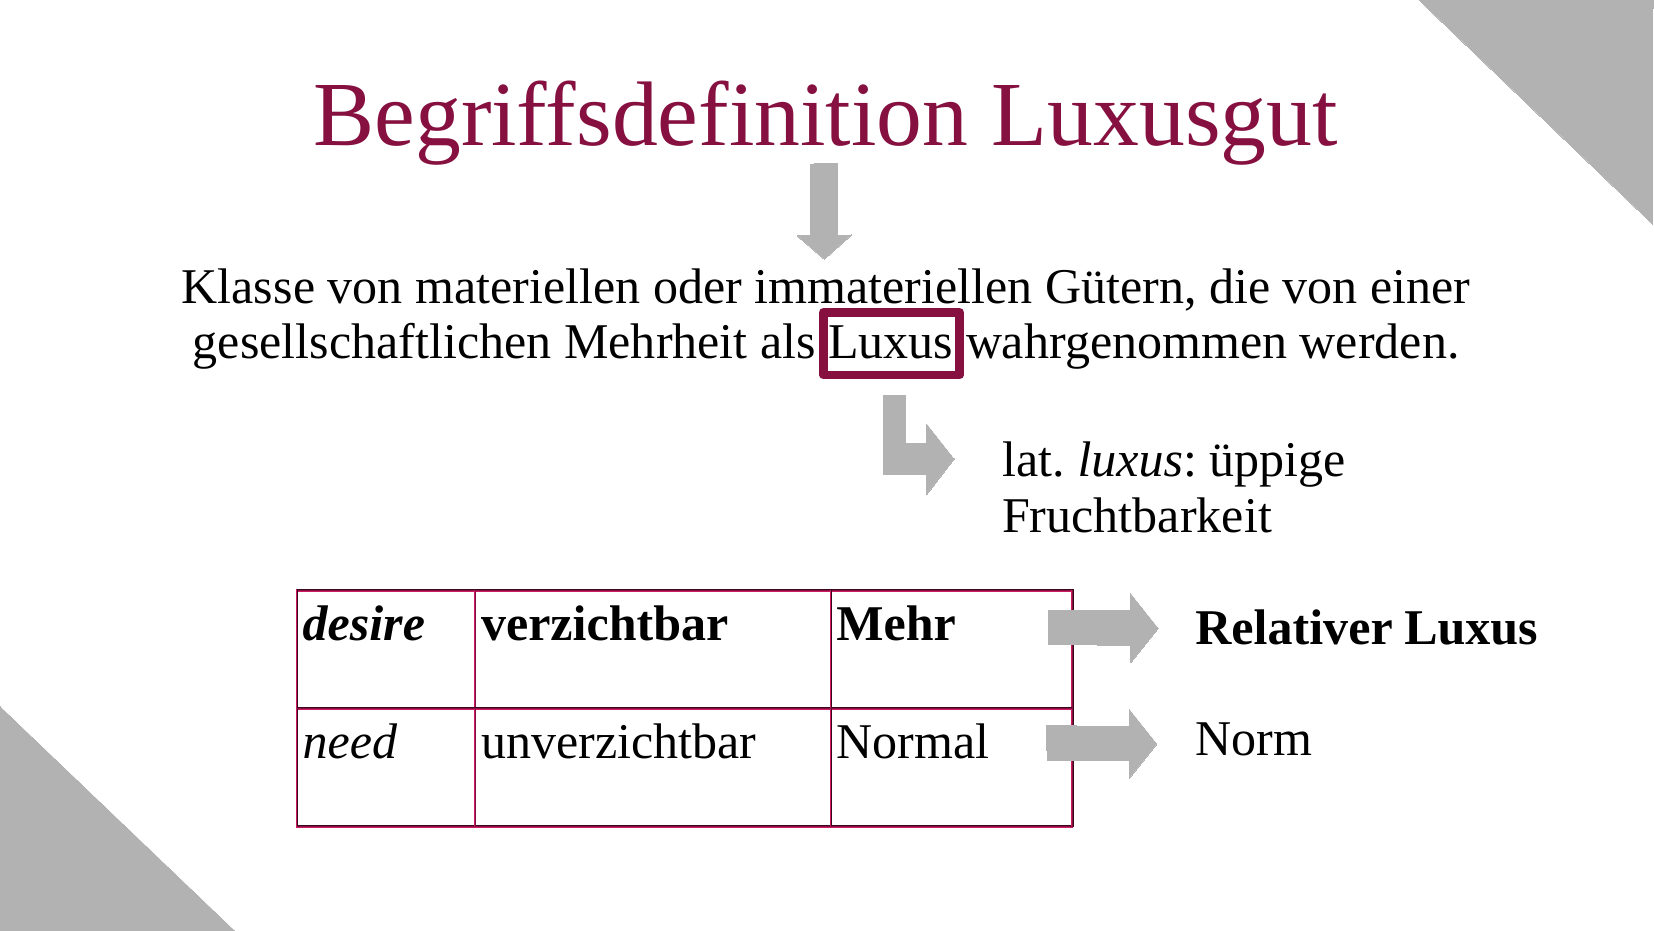

# Begriffsdefinition Luxusgut
Klasse von materiellen oder immateriellen Gütern, die von einer gesellschaftlichen Mehrheit als Luxus wahrgenommen werden.
lat. luxus: üppige Fruchtbarkeit
| desire | verzichtbar | Mehr |
| --- | --- | --- |
| need | unverzichtbar | Normal |
Relativer Luxus
Norm